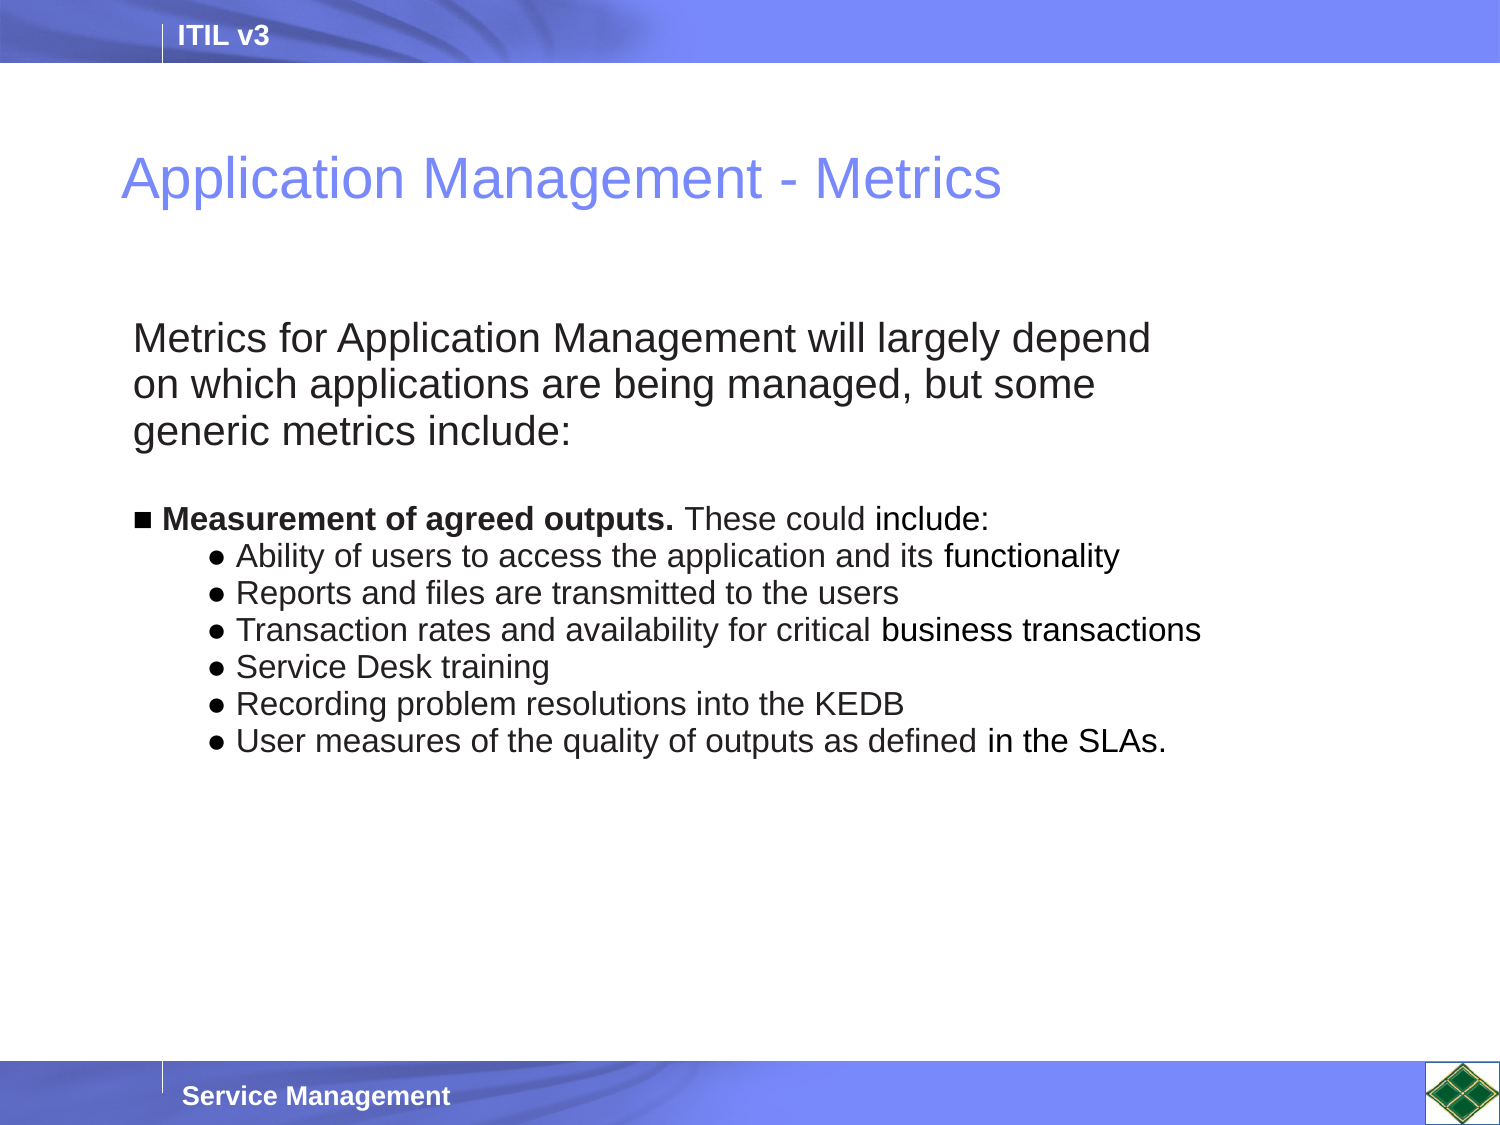

Application Management - Metrics
Metrics for Application Management will largely depend
on which applications are being managed, but some
generic metrics include:
■ Measurement of agreed outputs. These could include:
	● Ability of users to access the application and its functionality
	● Reports and files are transmitted to the users
	● Transaction rates and availability for critical business transactions
	● Service Desk training
	● Recording problem resolutions into the KEDB
	● User measures of the quality of outputs as defined in the SLAs.